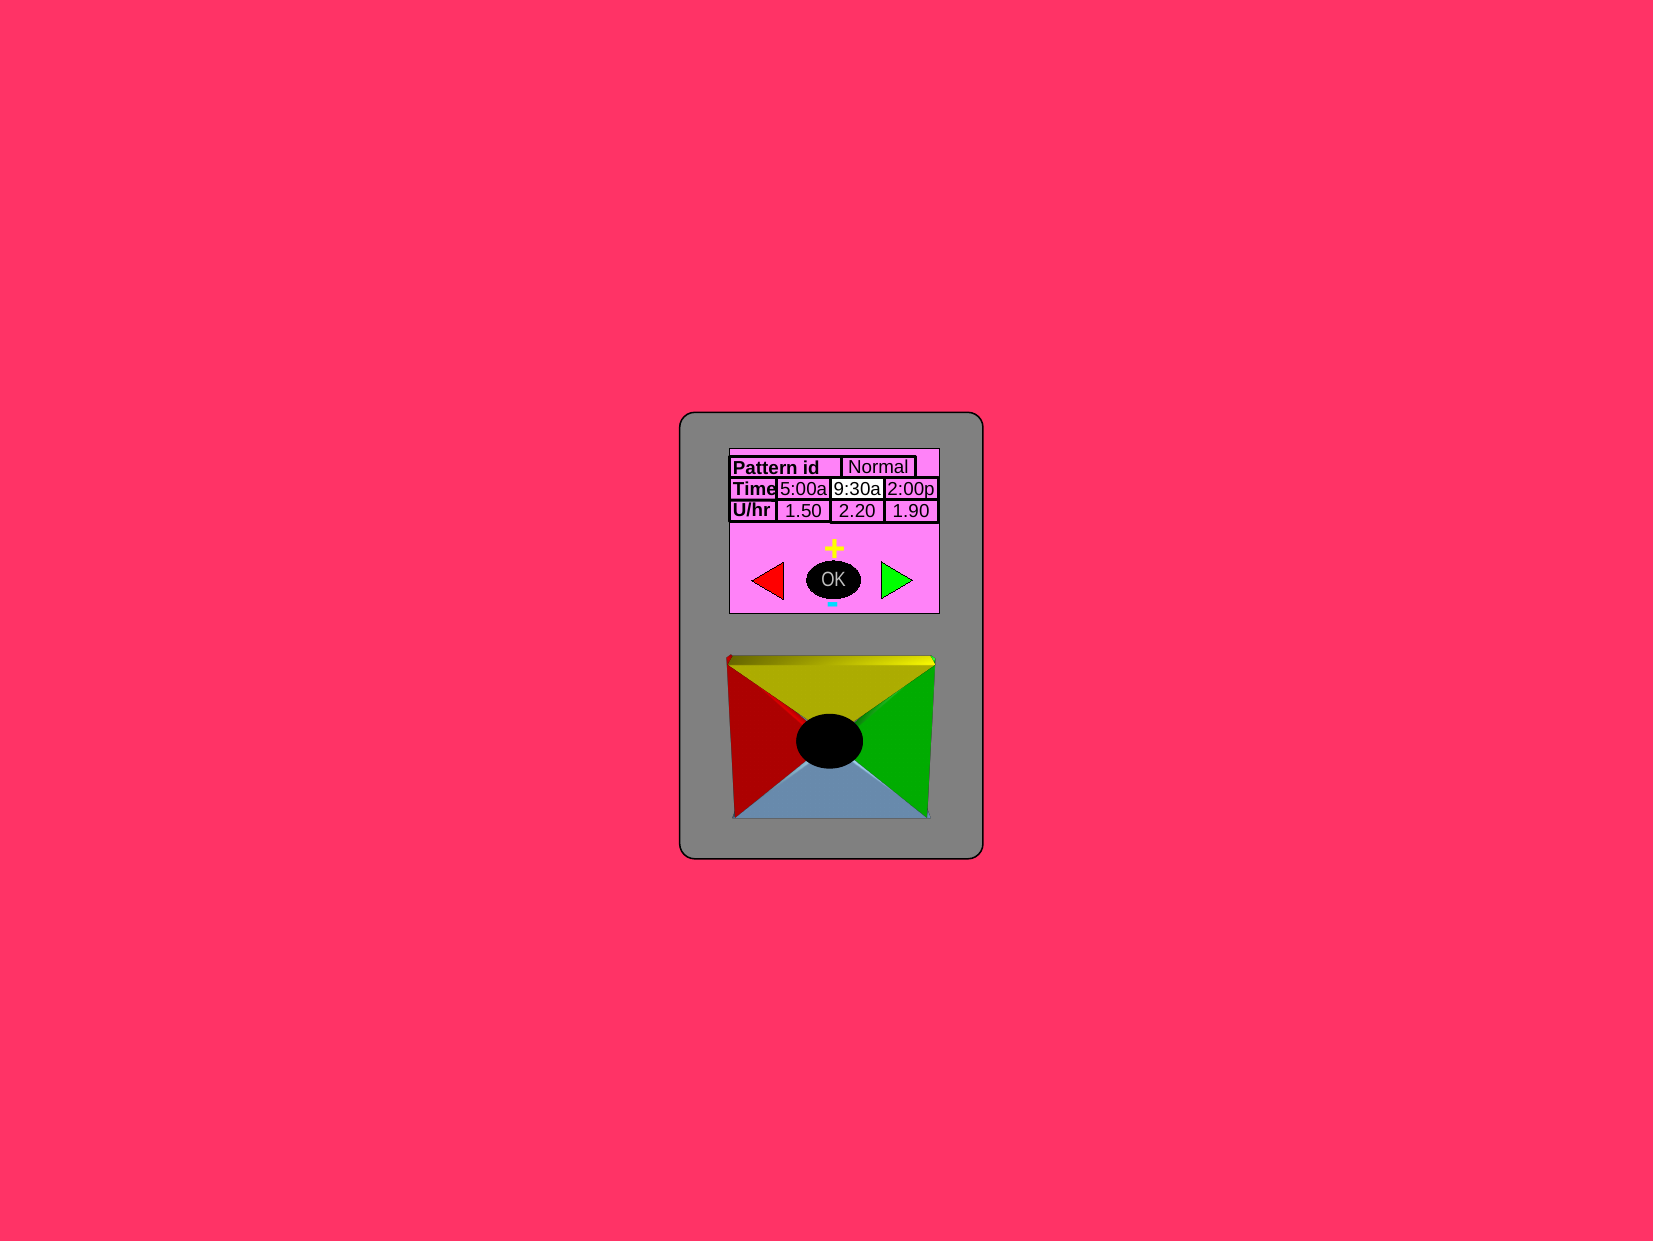

Pattern id
Time
U/hr
Normal
5:00a
9:30a
2:00p
1.50
2.20
1.90
+
OK
-